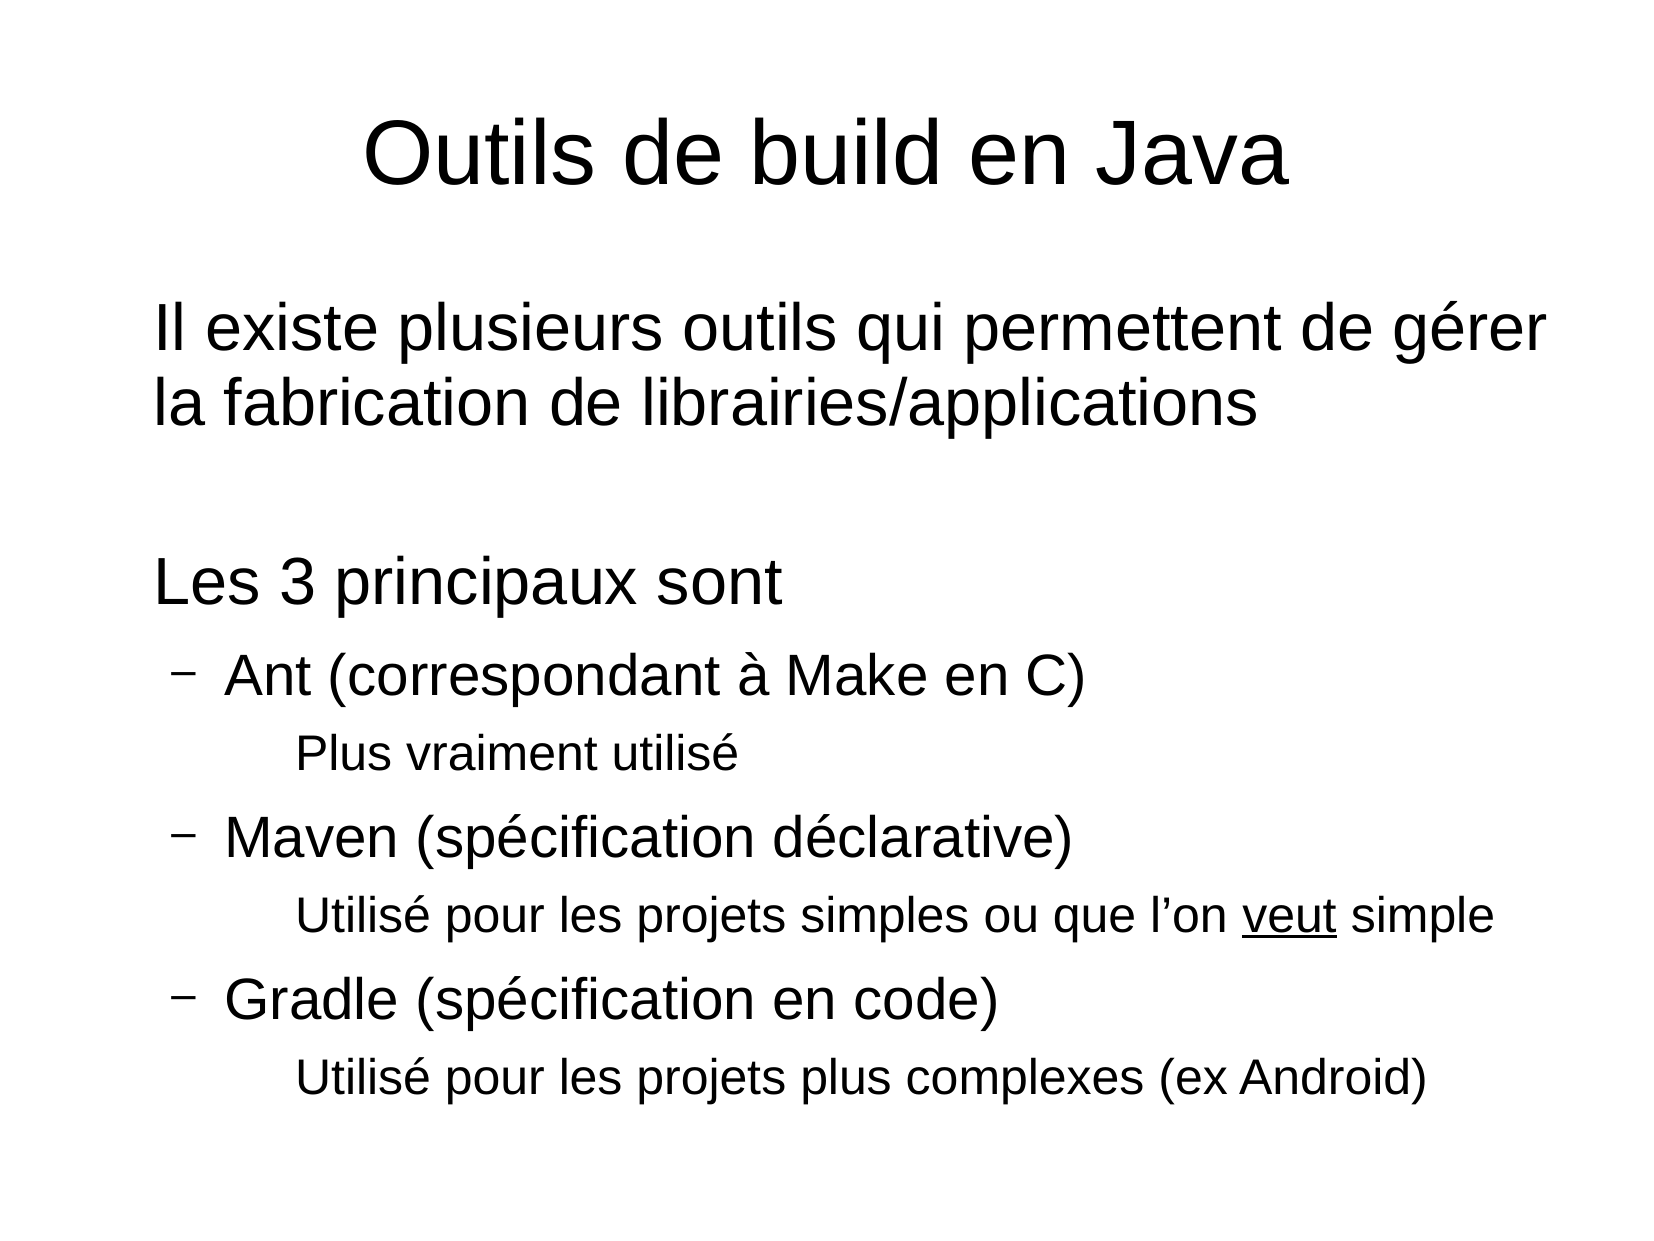

# Outils de build en Java
Il existe plusieurs outils qui permettent de gérer la fabrication de librairies/applications
Les 3 principaux sont
Ant (correspondant à Make en C)
Plus vraiment utilisé
Maven (spécification déclarative)
Utilisé pour les projets simples ou que l’on veut simple
Gradle (spécification en code)
Utilisé pour les projets plus complexes (ex Android)